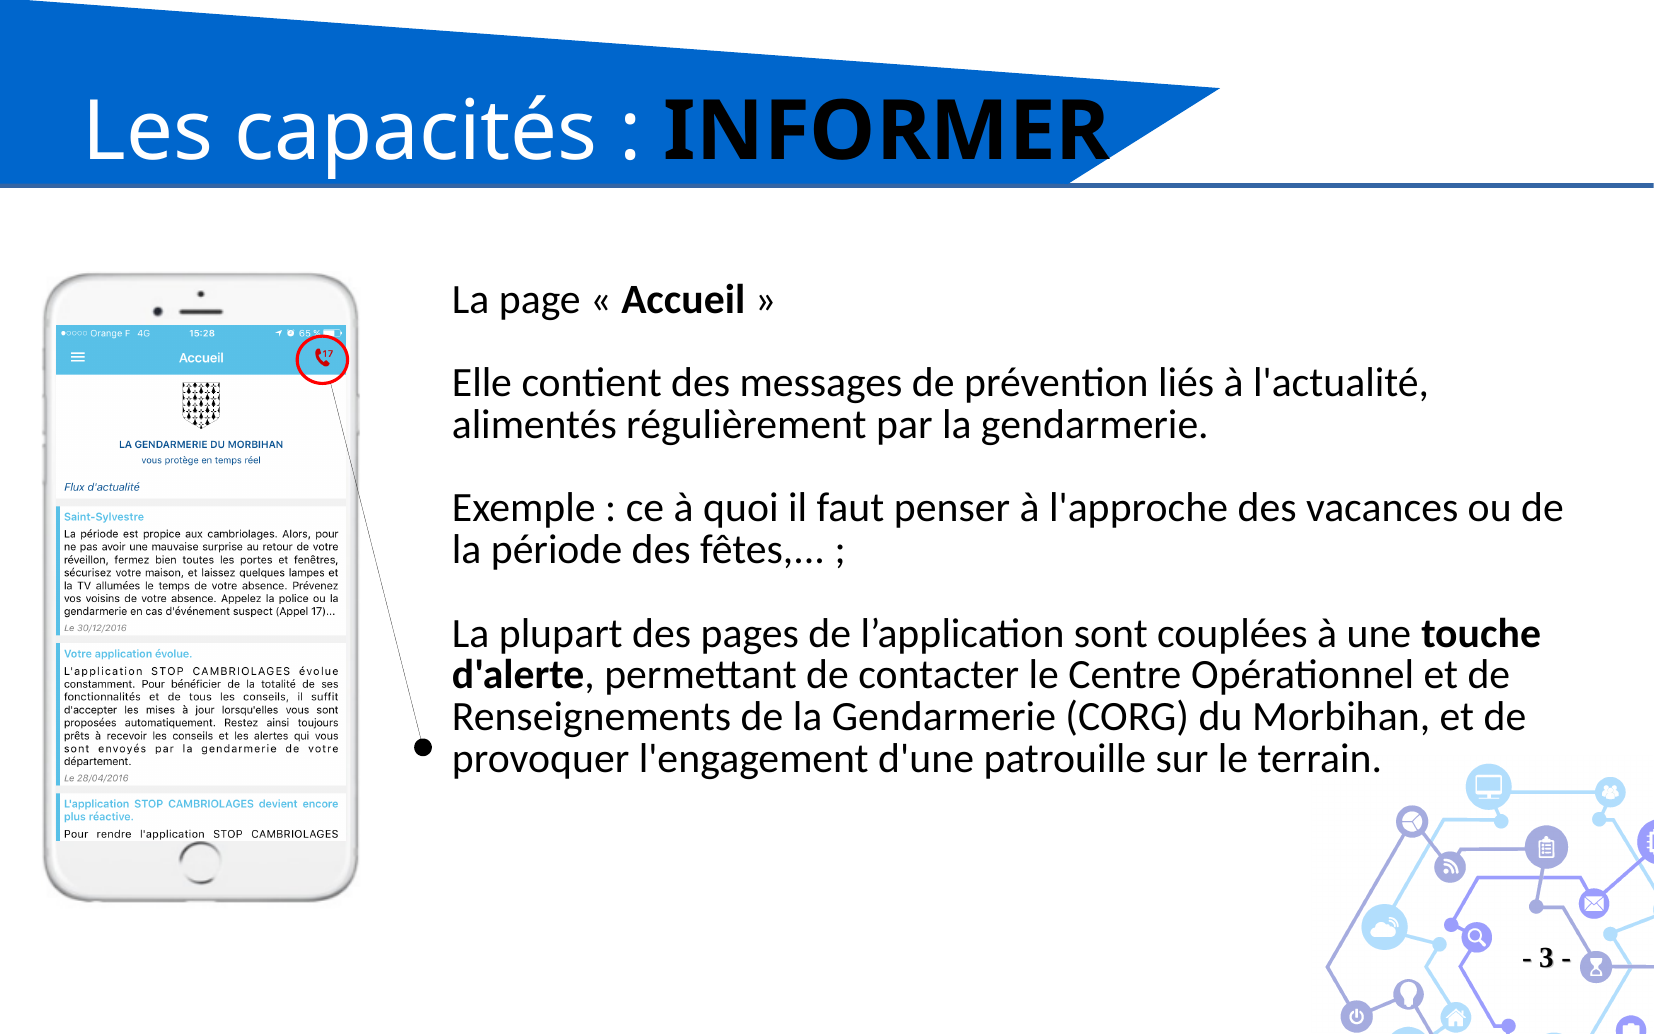

# Les capacités : INFORMER
La page « Accueil »
Elle contient des messages de prévention liés à l'actualité, alimentés régulièrement par la gendarmerie.
Exemple : ce à quoi il faut penser à l'approche des vacances ou de la période des fêtes,... ;
La plupart des pages de l’application sont couplées à une touche d'alerte, permettant de contacter le Centre Opérationnel et de Renseignements de la Gendarmerie (CORG) du Morbihan, et de provoquer l'engagement d'une patrouille sur le terrain.
3